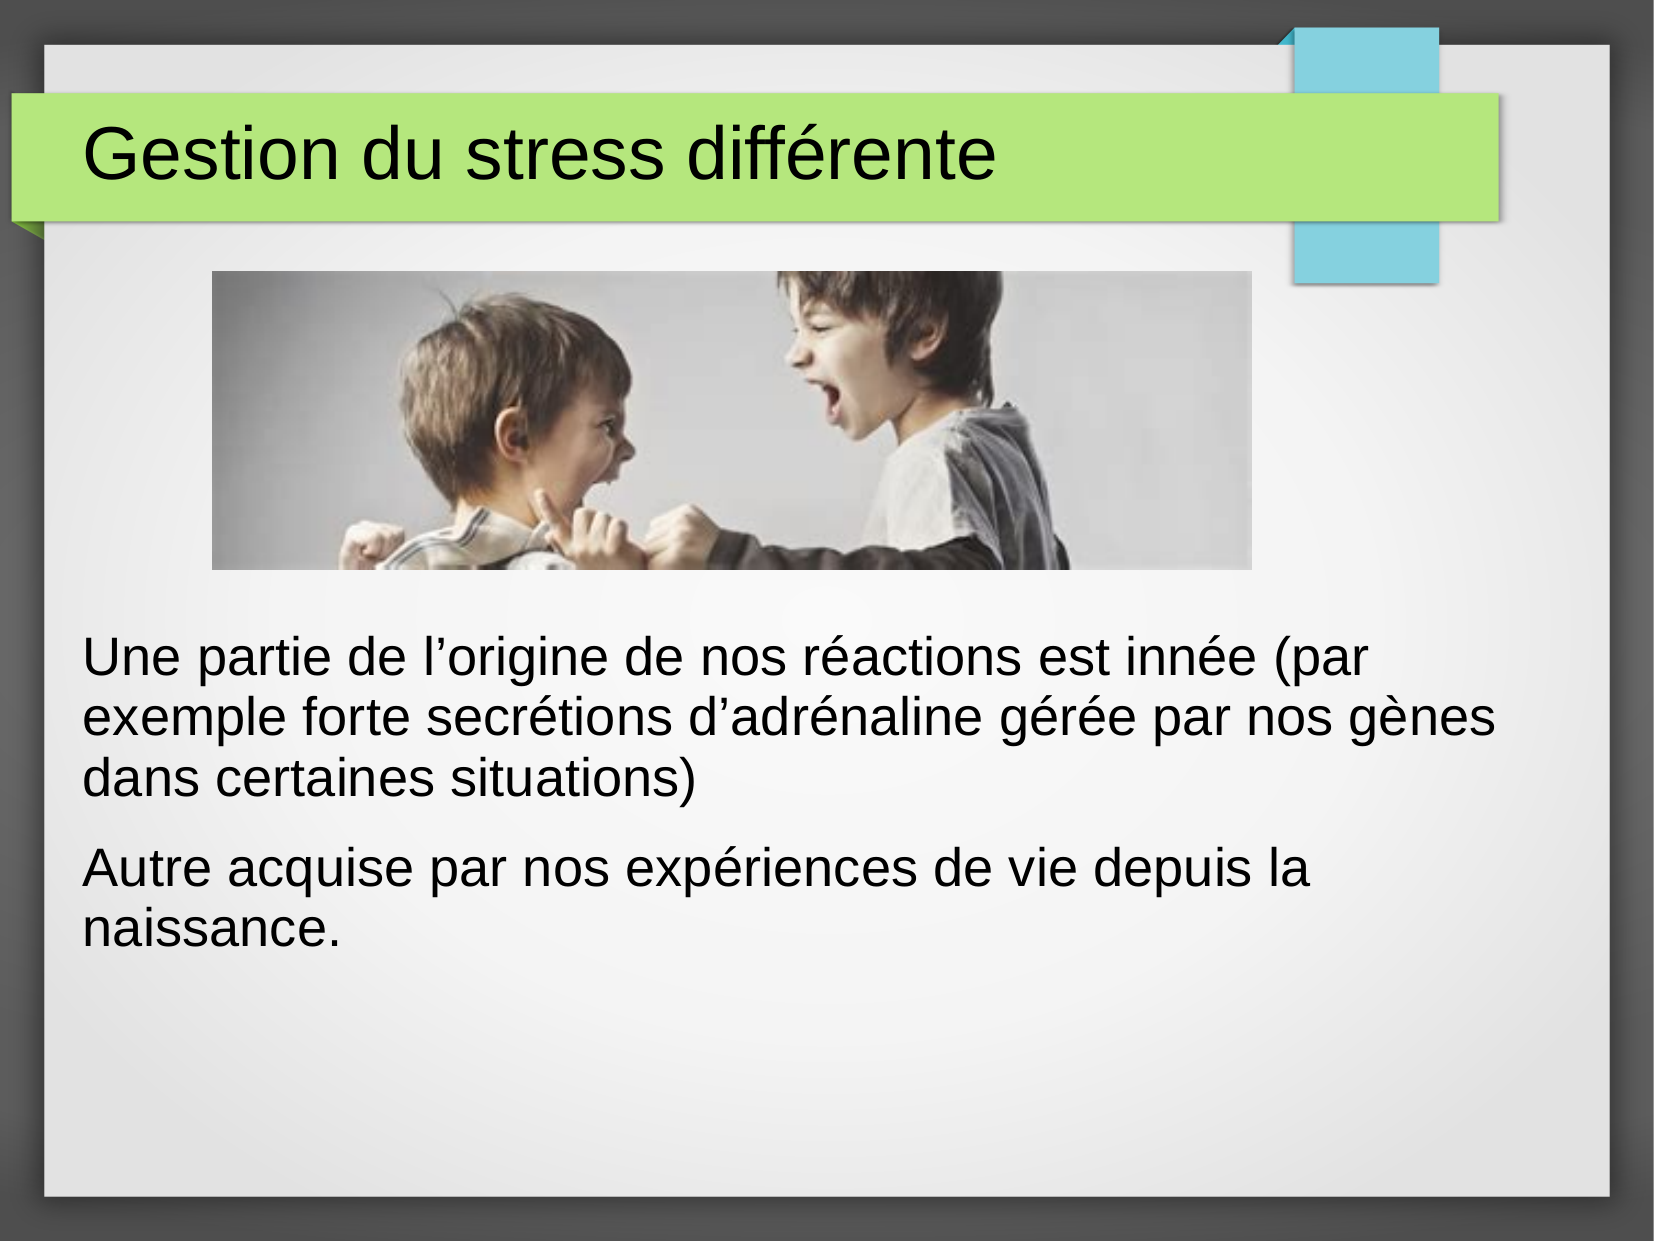

# Gestion du stress différente
Une partie de l’origine de nos réactions est innée (par exemple forte secrétions d’adrénaline gérée par nos gènes dans certaines situations)
Autre acquise par nos expériences de vie depuis la naissance.